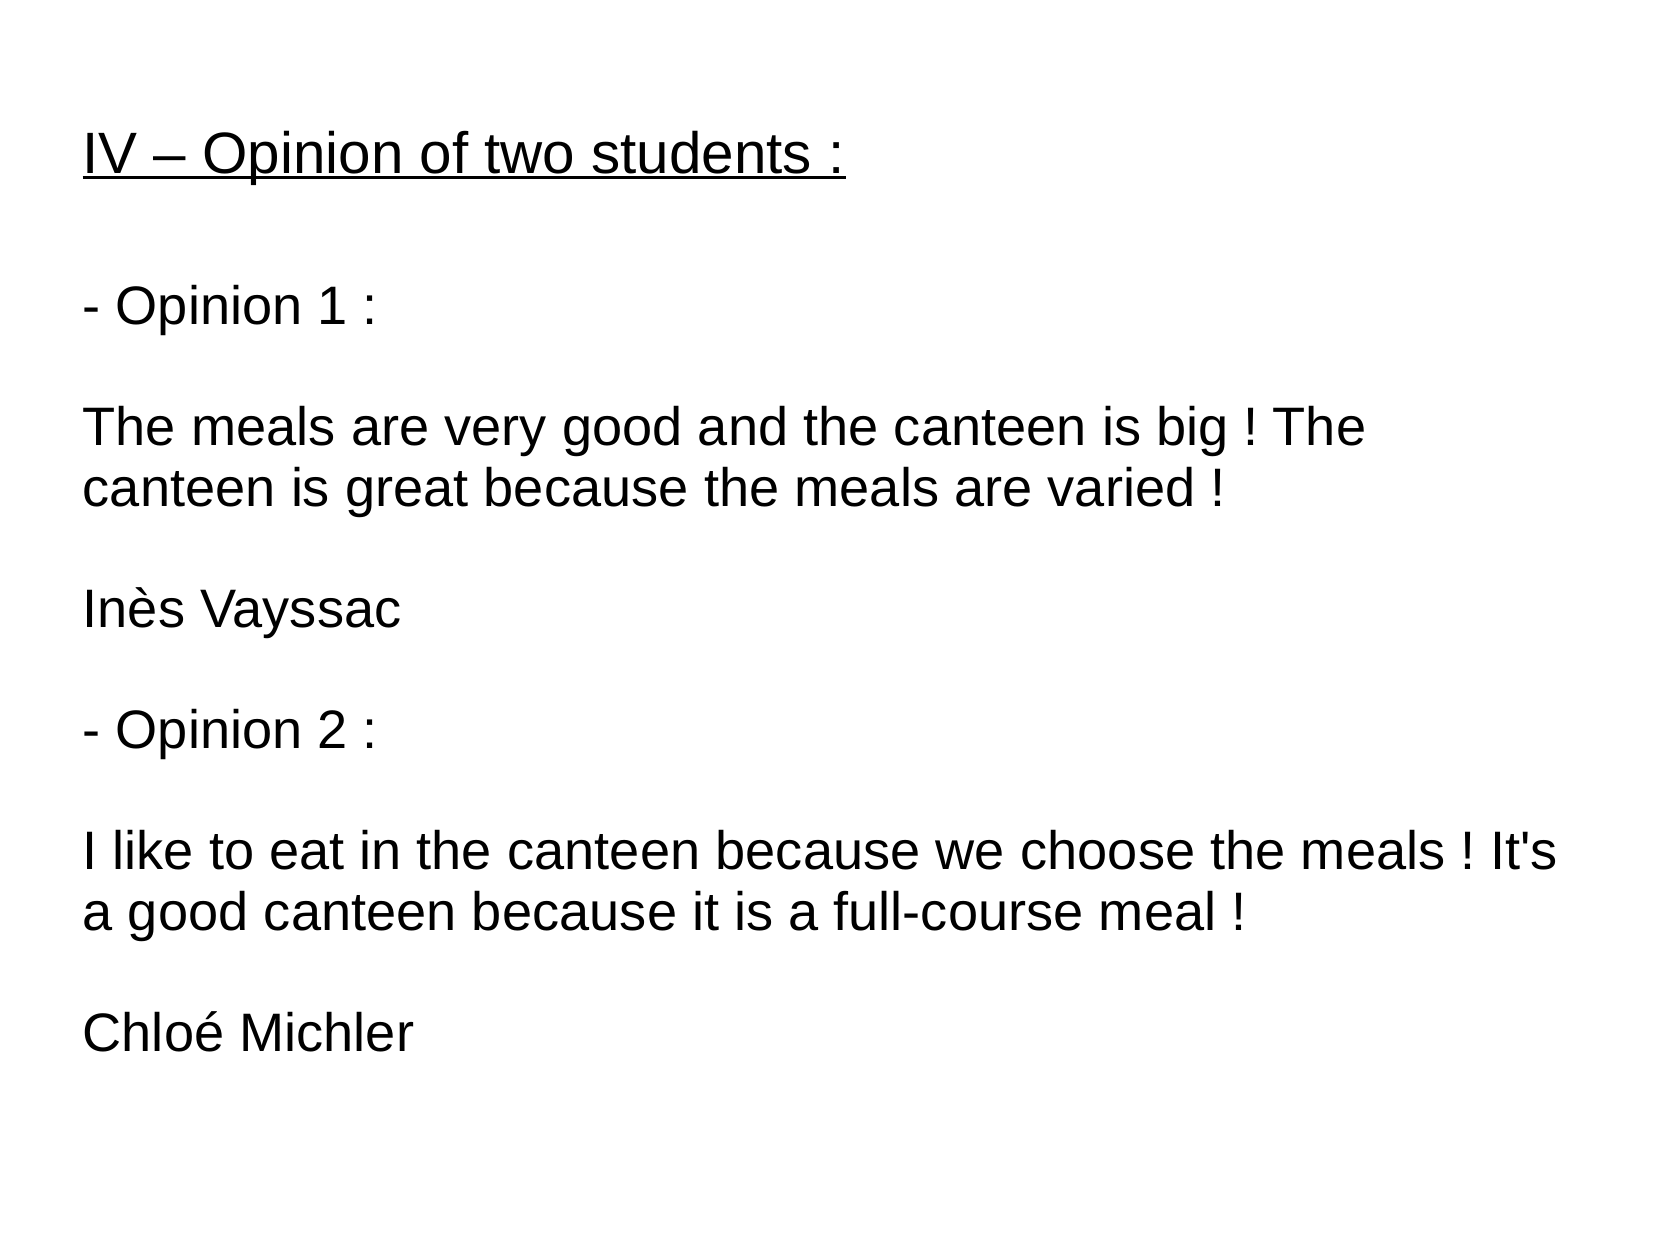

# IV – Opinion of two students :
- Opinion 1 :
The meals are very good and the canteen is big ! The canteen is great because the meals are varied !
Inès Vayssac
- Opinion 2 :
I like to eat in the canteen because we choose the meals ! It's a good canteen because it is a full-course meal !
Chloé Michler